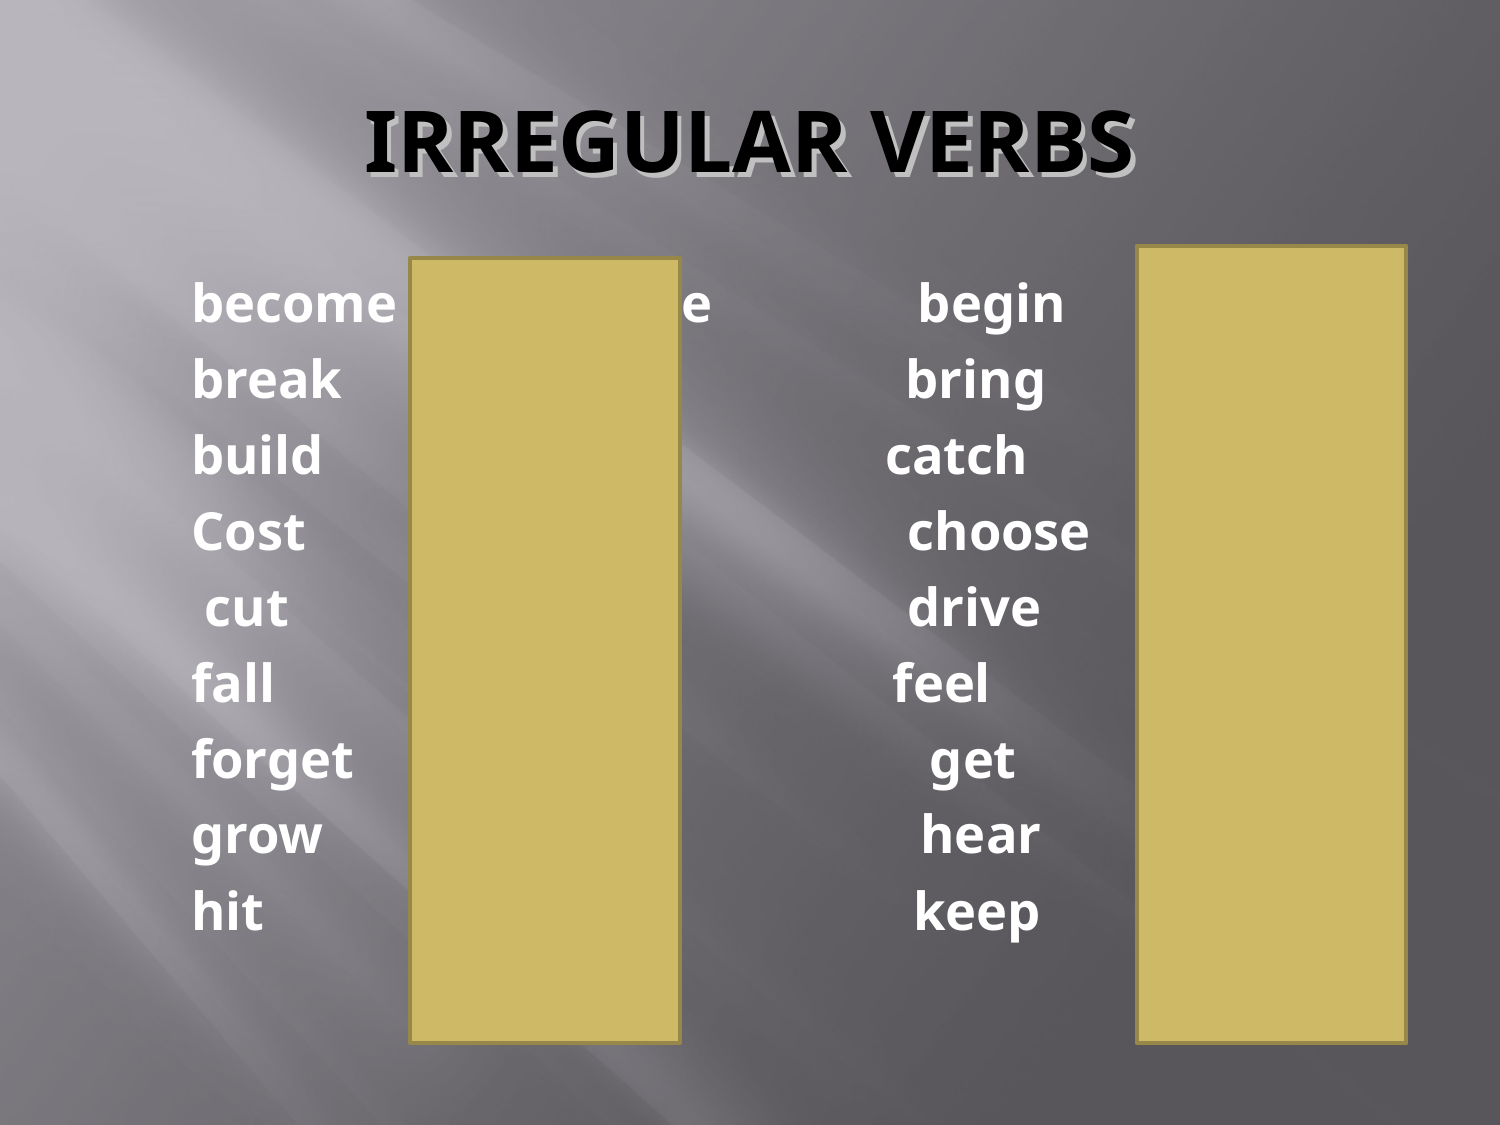

# IRREGULAR VERBS
become became begin began
break broke bring brought
build built catch cought
Cost cost choose chose
 cut cut drive drove
fall fell feel felt
forget forgot get got
grow grew hear heard
hit hit keep kept….